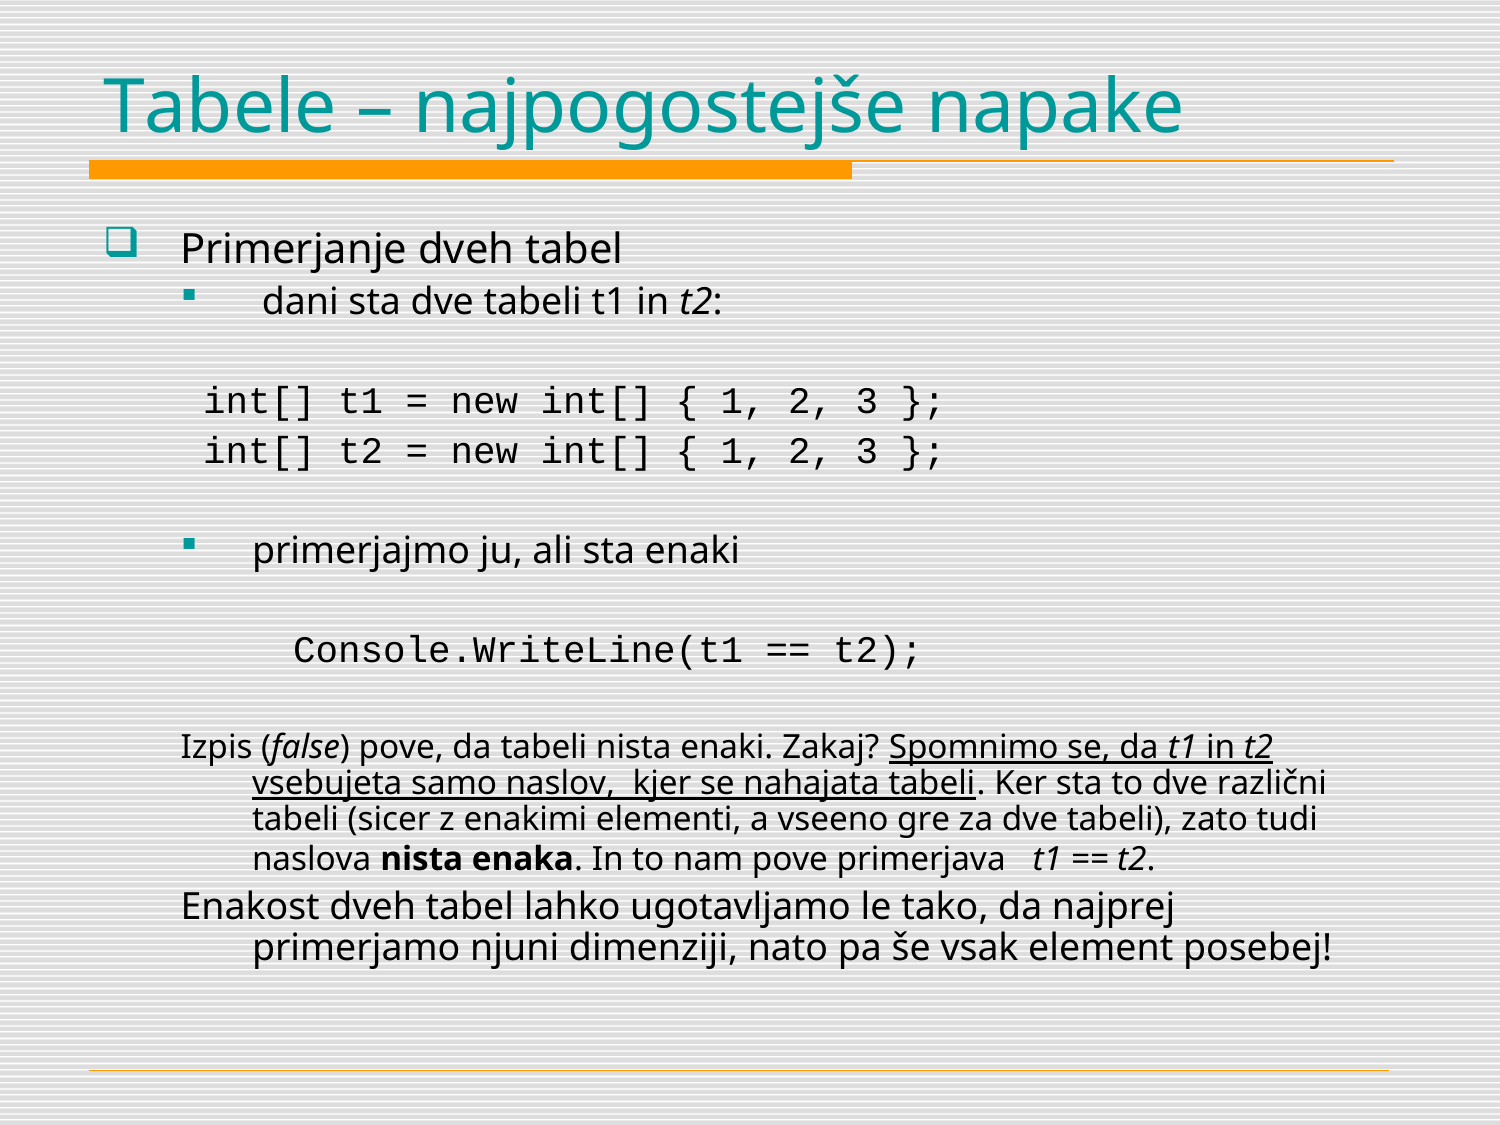

# Tabele – najpogostejše napake
Primerjanje dveh tabel
 dani sta dve tabeli t1 in t2:
 int[] t1 = new int[] { 1, 2, 3 };
 int[] t2 = new int[] { 1, 2, 3 };
primerjajmo ju, ali sta enaki
 Console.WriteLine(t1 == t2);
Izpis (false) pove, da tabeli nista enaki. Zakaj? Spomnimo se, da t1 in t2 vsebujeta samo naslov, kjer se nahajata tabeli. Ker sta to dve različni tabeli (sicer z enakimi elementi, a vseeno gre za dve tabeli), zato tudi naslova nista enaka. In to nam pove primerjava t1 == t2.
Enakost dveh tabel lahko ugotavljamo le tako, da najprej primerjamo njuni dimenziji, nato pa še vsak element posebej!